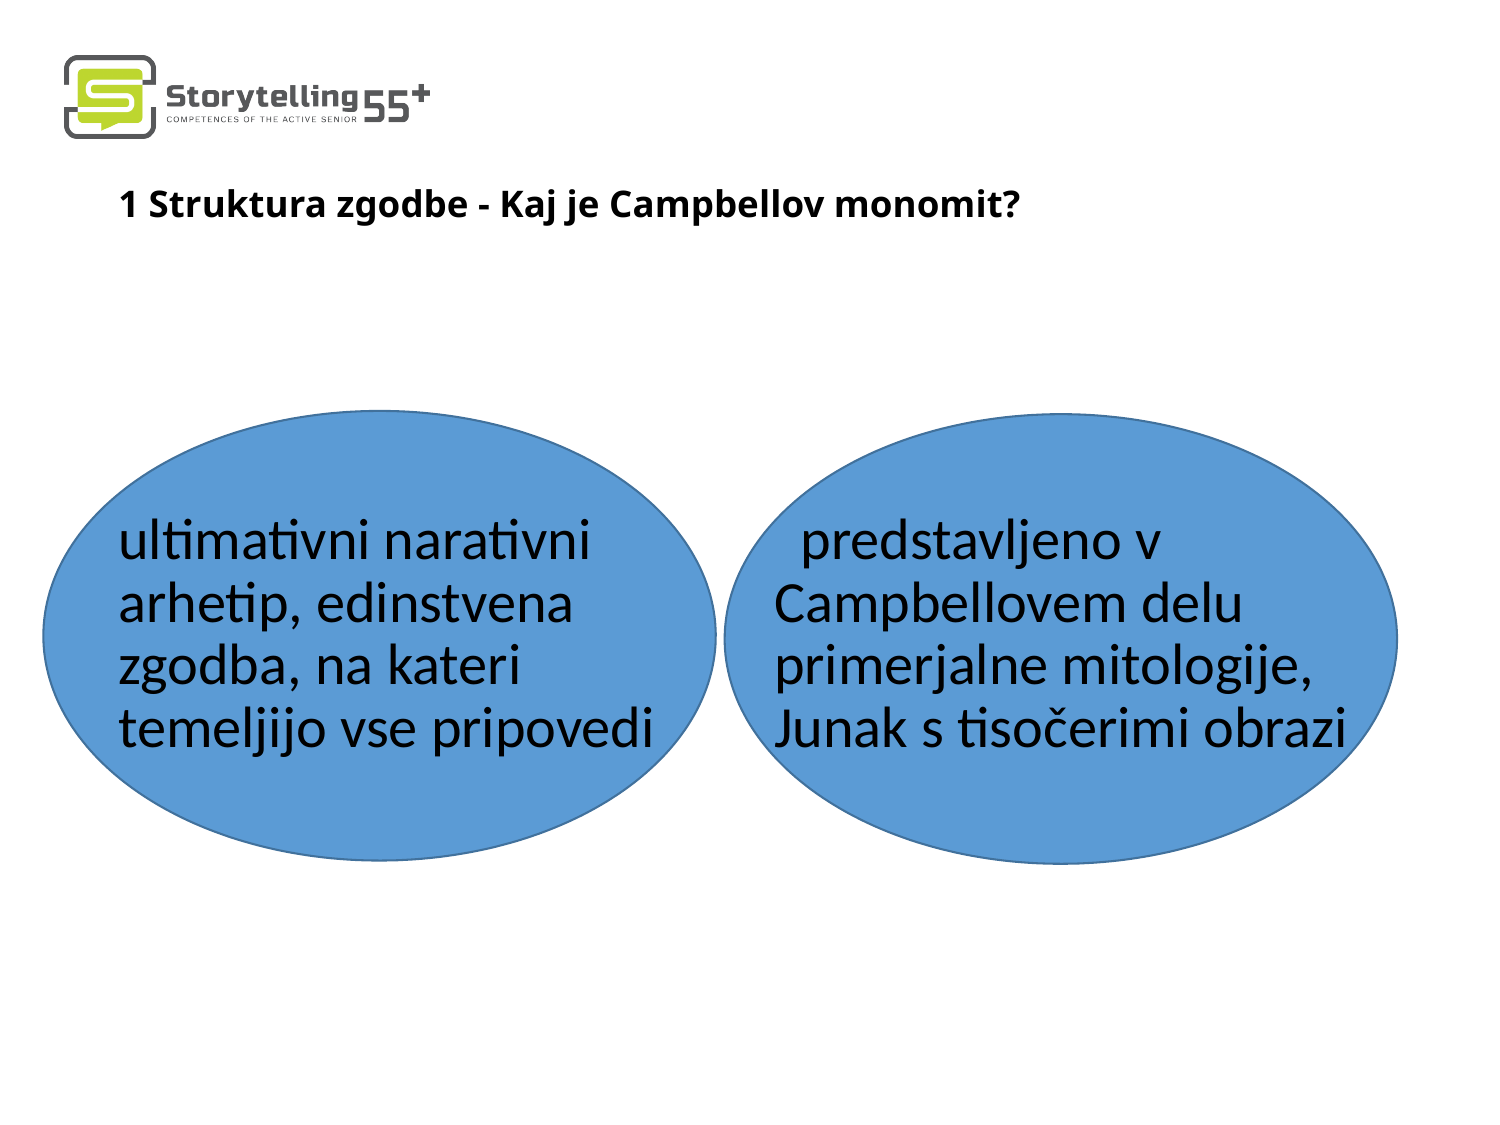

# 1 Struktura zgodbe - Kaj je Campbellov monomit?
ultimativni narativni arhetip, edinstvena zgodba, na kateri temeljijo vse pripovedi
 predstavljeno v Campbellovem delu primerjalne mitologije, Junak s tisočerimi obrazi